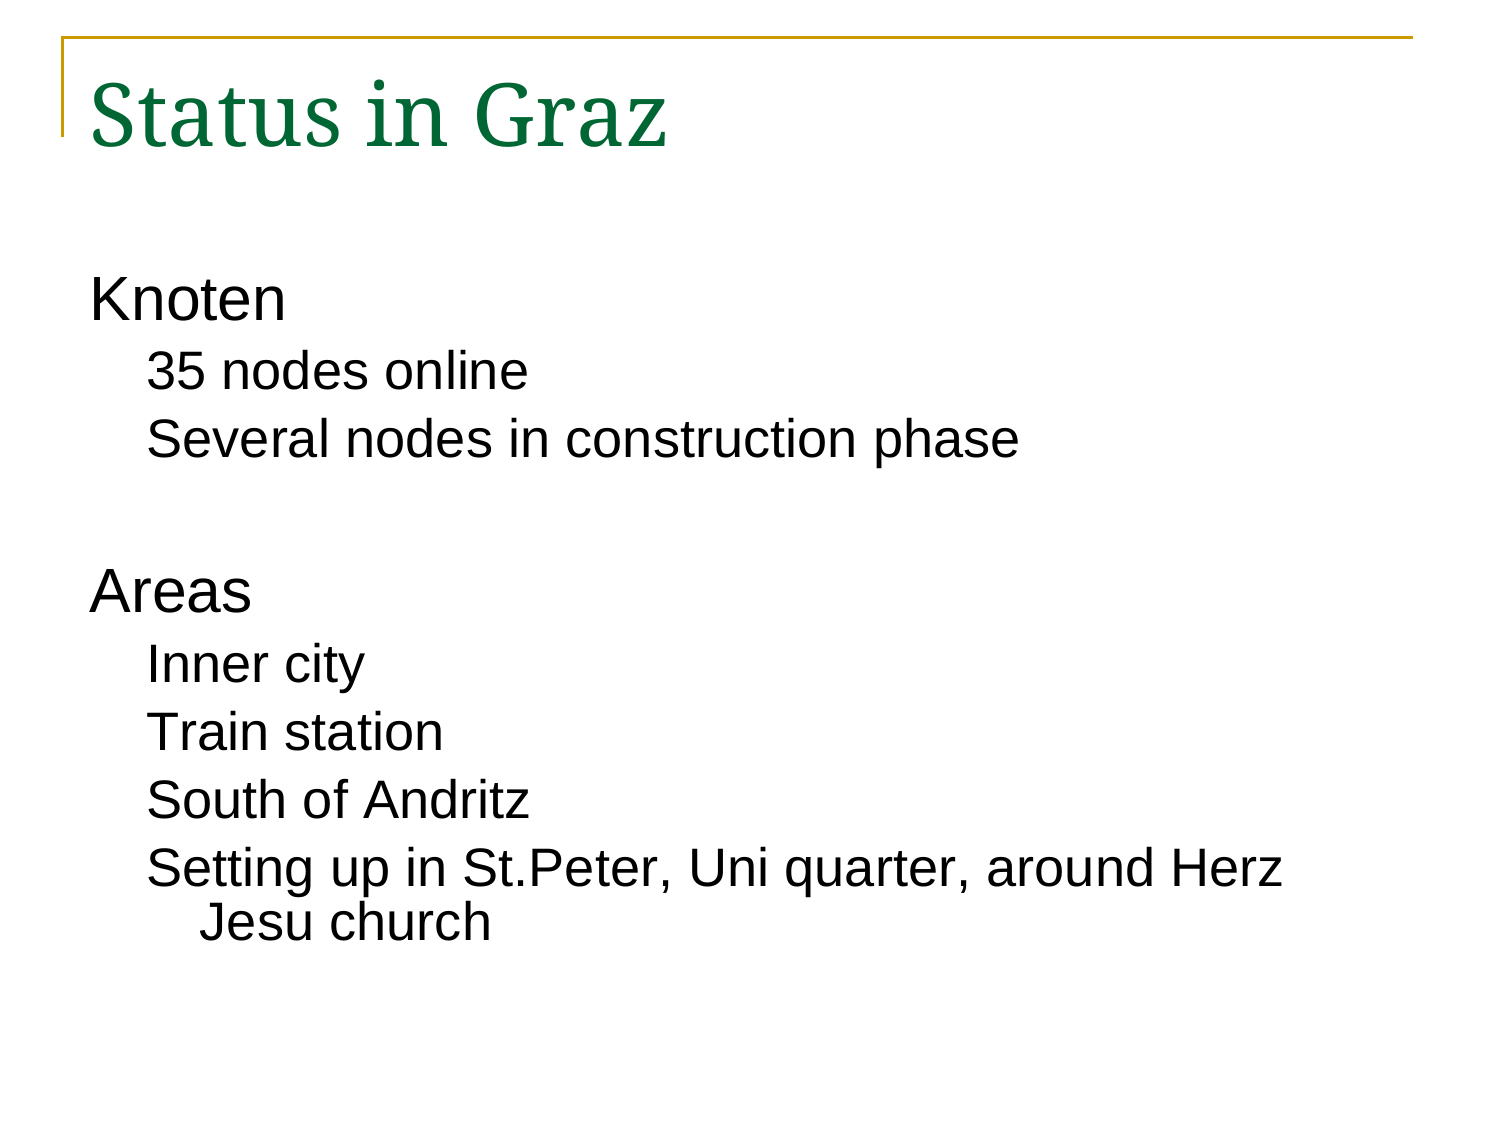

# Status in Graz
Knoten
35 nodes online
Several nodes in construction phase
Areas
Inner city
Train station
South of Andritz
Setting up in St.Peter, Uni quarter, around Herz Jesu church